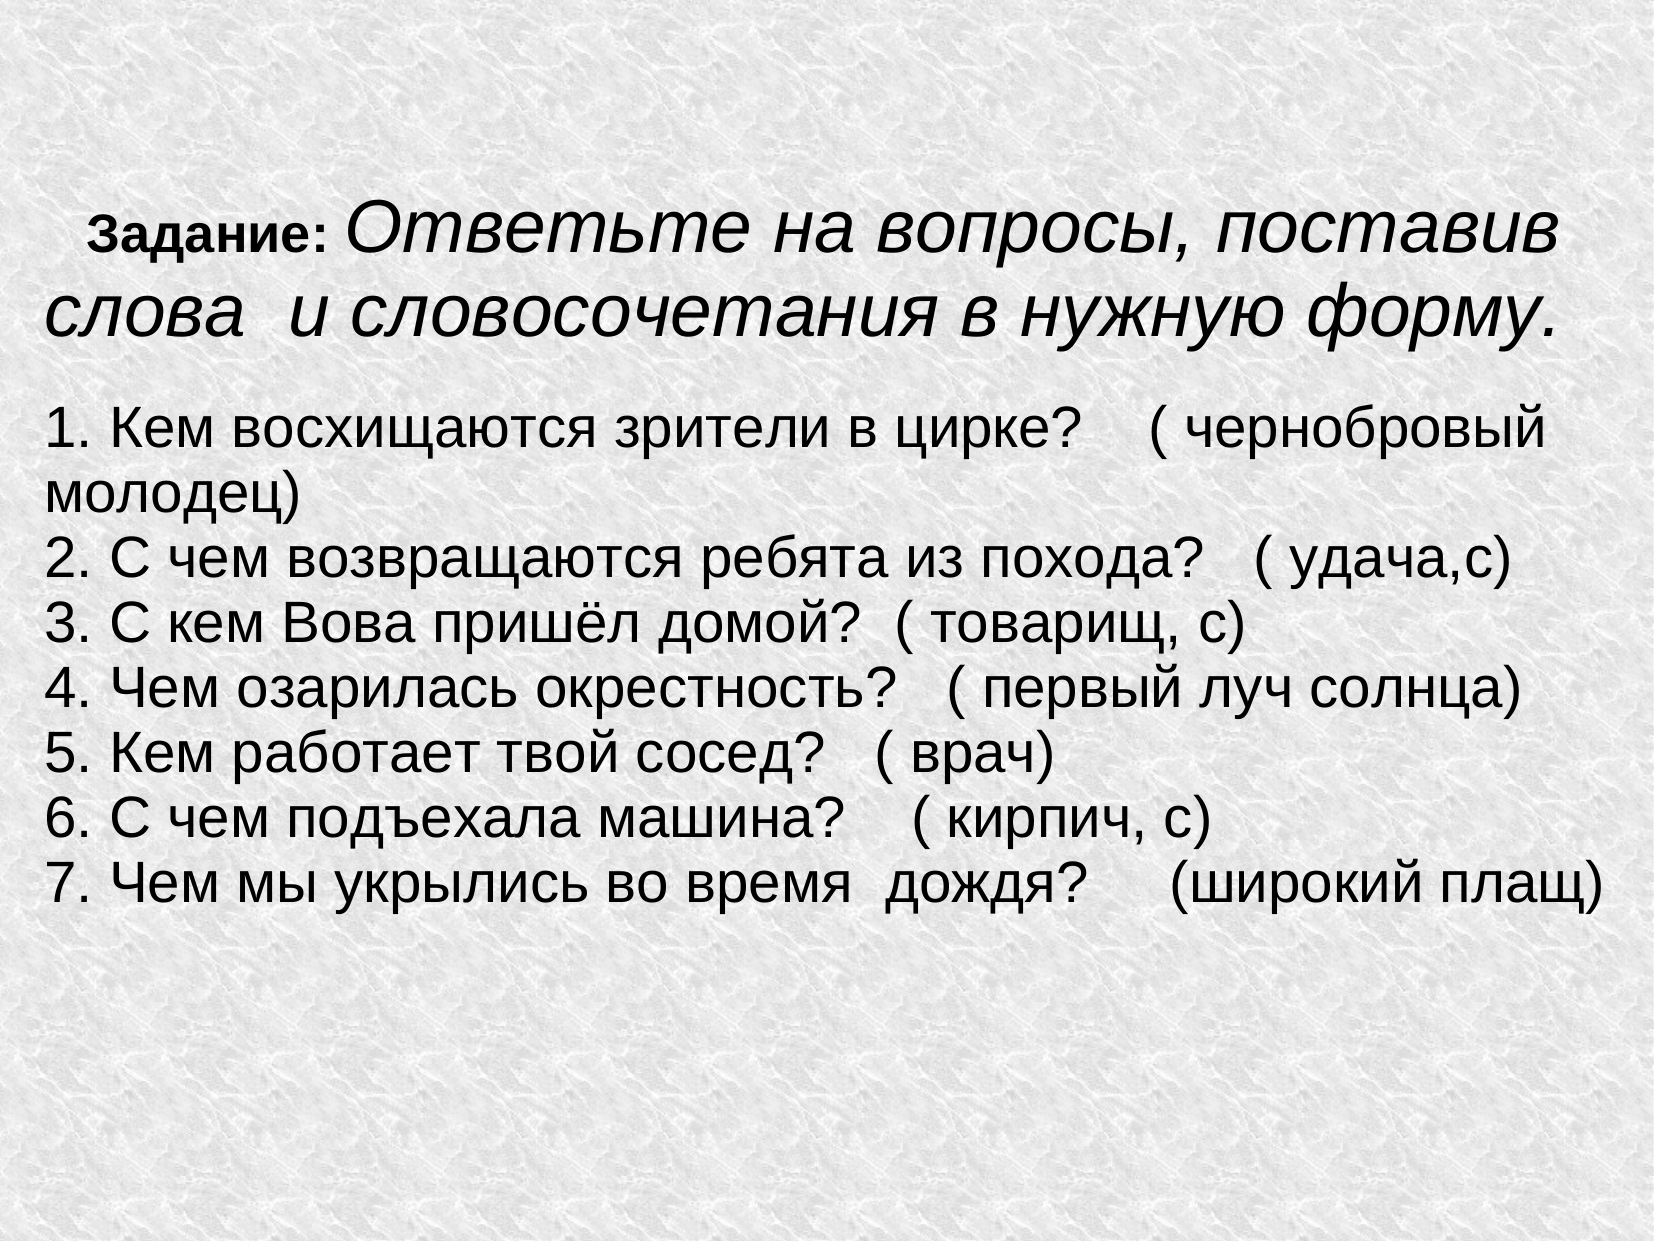

Задание: Ответьте на вопросы, поставив слова и словосочетания в нужную форму.
1. Кем восхищаются зрители в цирке? ( чернобровый молодец)
2. С чем возвращаются ребята из похода? ( удача,с)
3. С кем Вова пришёл домой? ( товарищ, с)
4. Чем озарилась окрестность? ( первый луч солнца)
5. Кем работает твой сосед? ( врач)
6. С чем подъехала машина? ( кирпич, с)
7. Чем мы укрылись во время дождя? (широкий плащ)